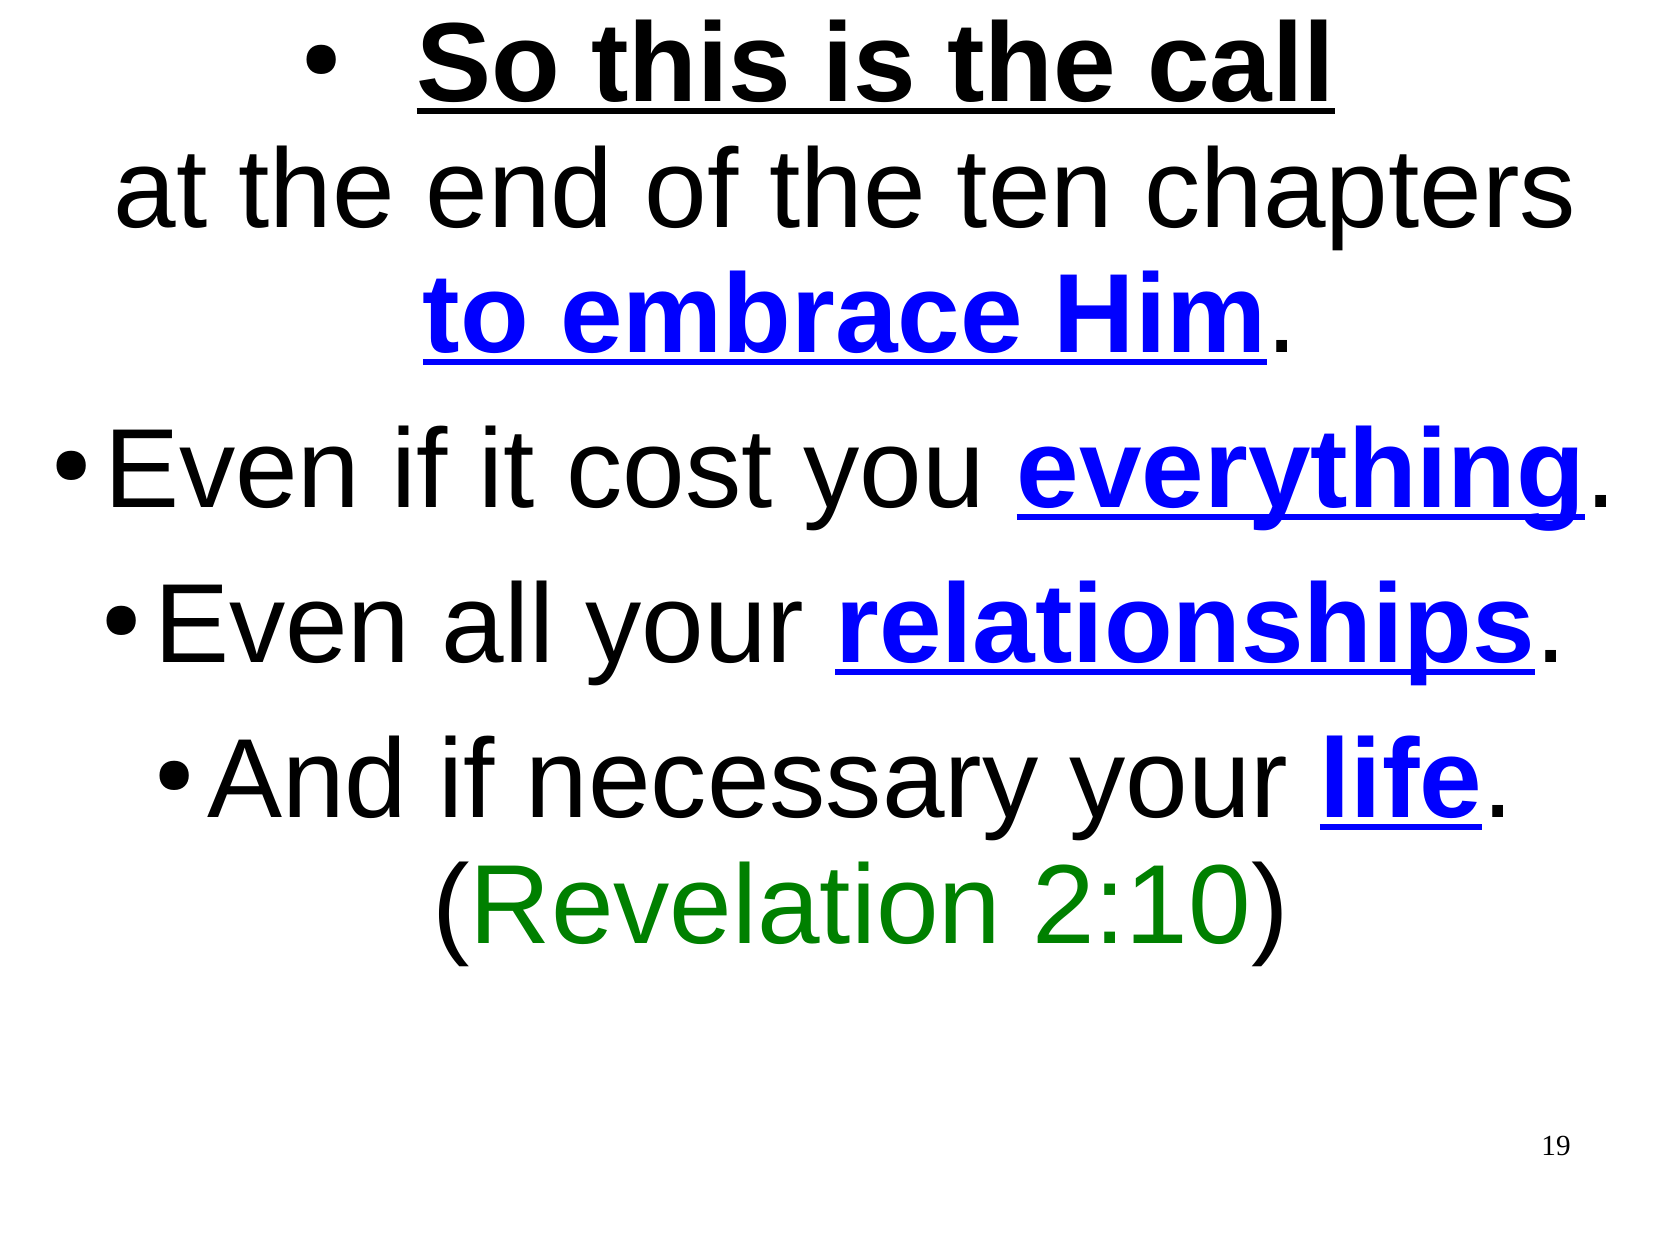

# So this is the call at the end of the ten chapters to embrace Him.
Even if it cost you everything.
Even all your relationships.
And if necessary your life.
(Revelation 2:10)
19